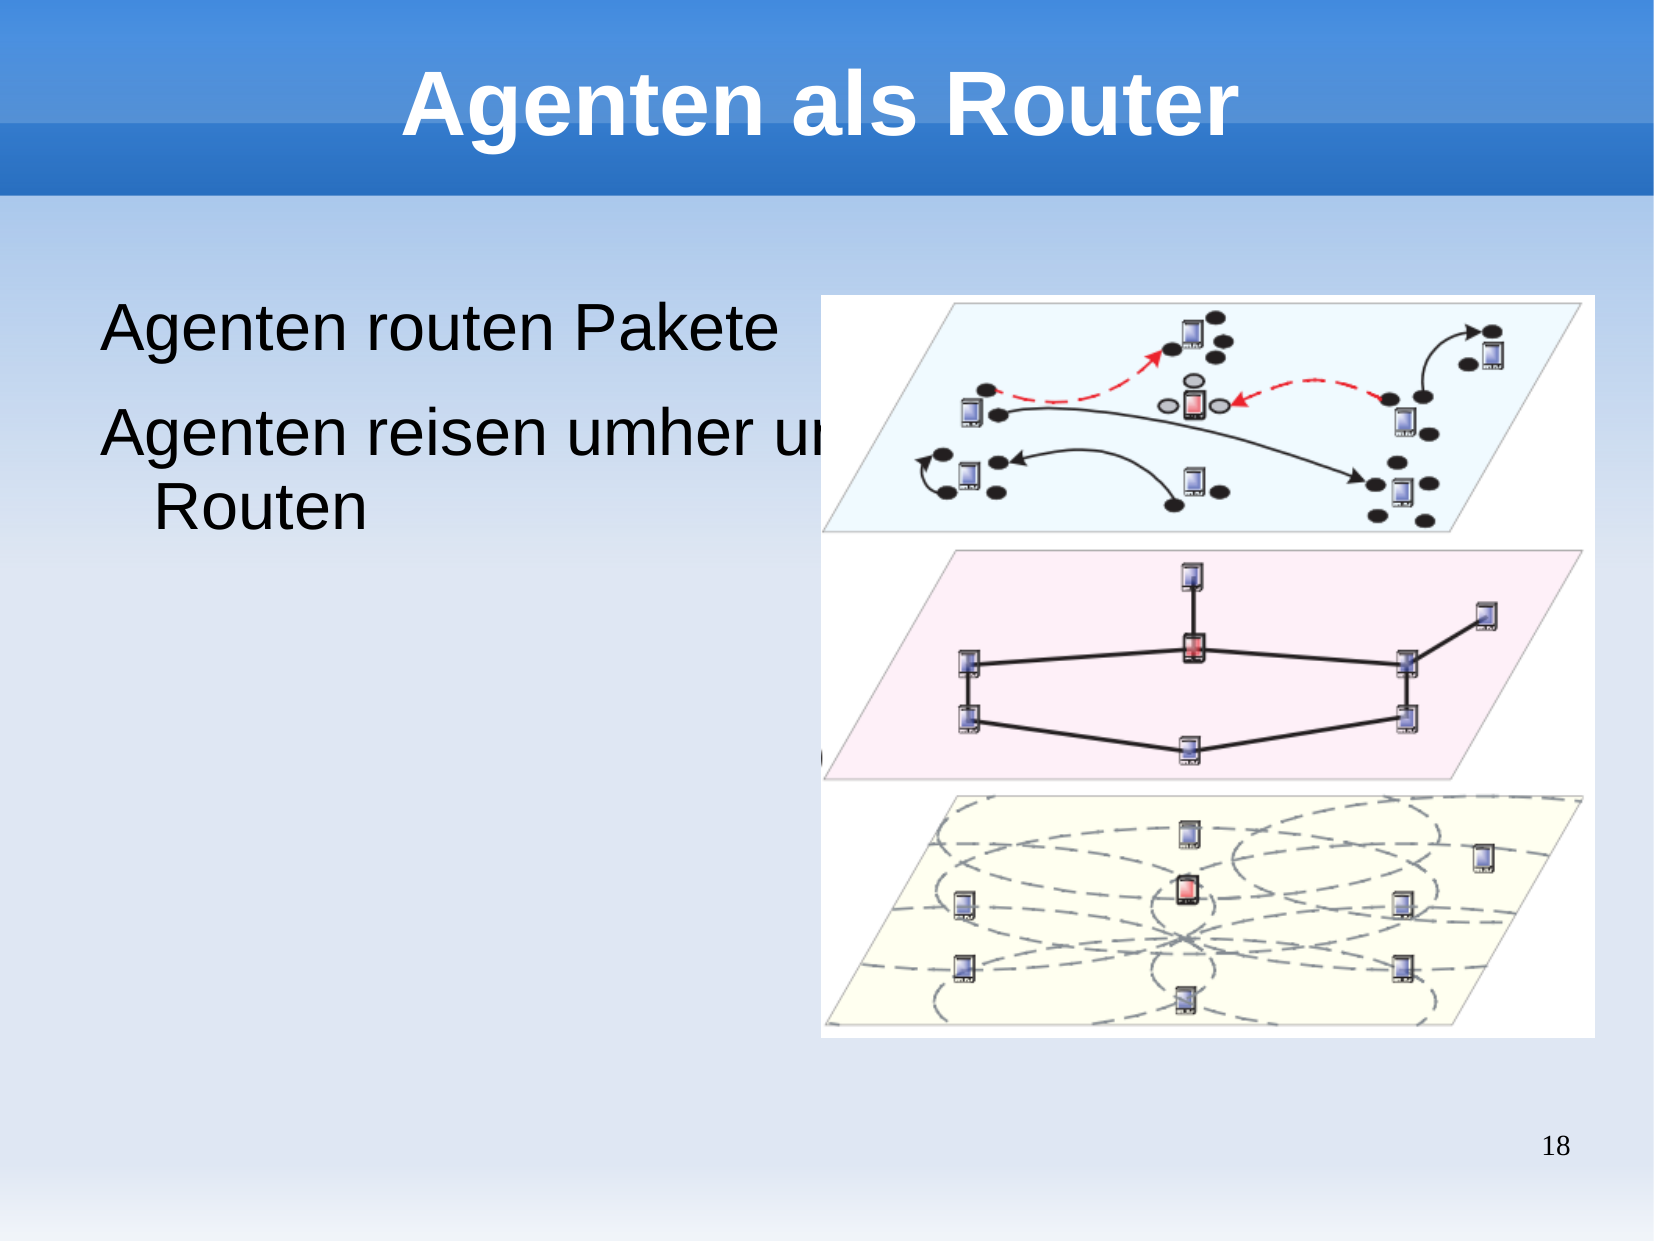

# Agenten als Router
Agenten routen Pakete
Agenten reisen umher und optimieren adaptiv die Routen
18